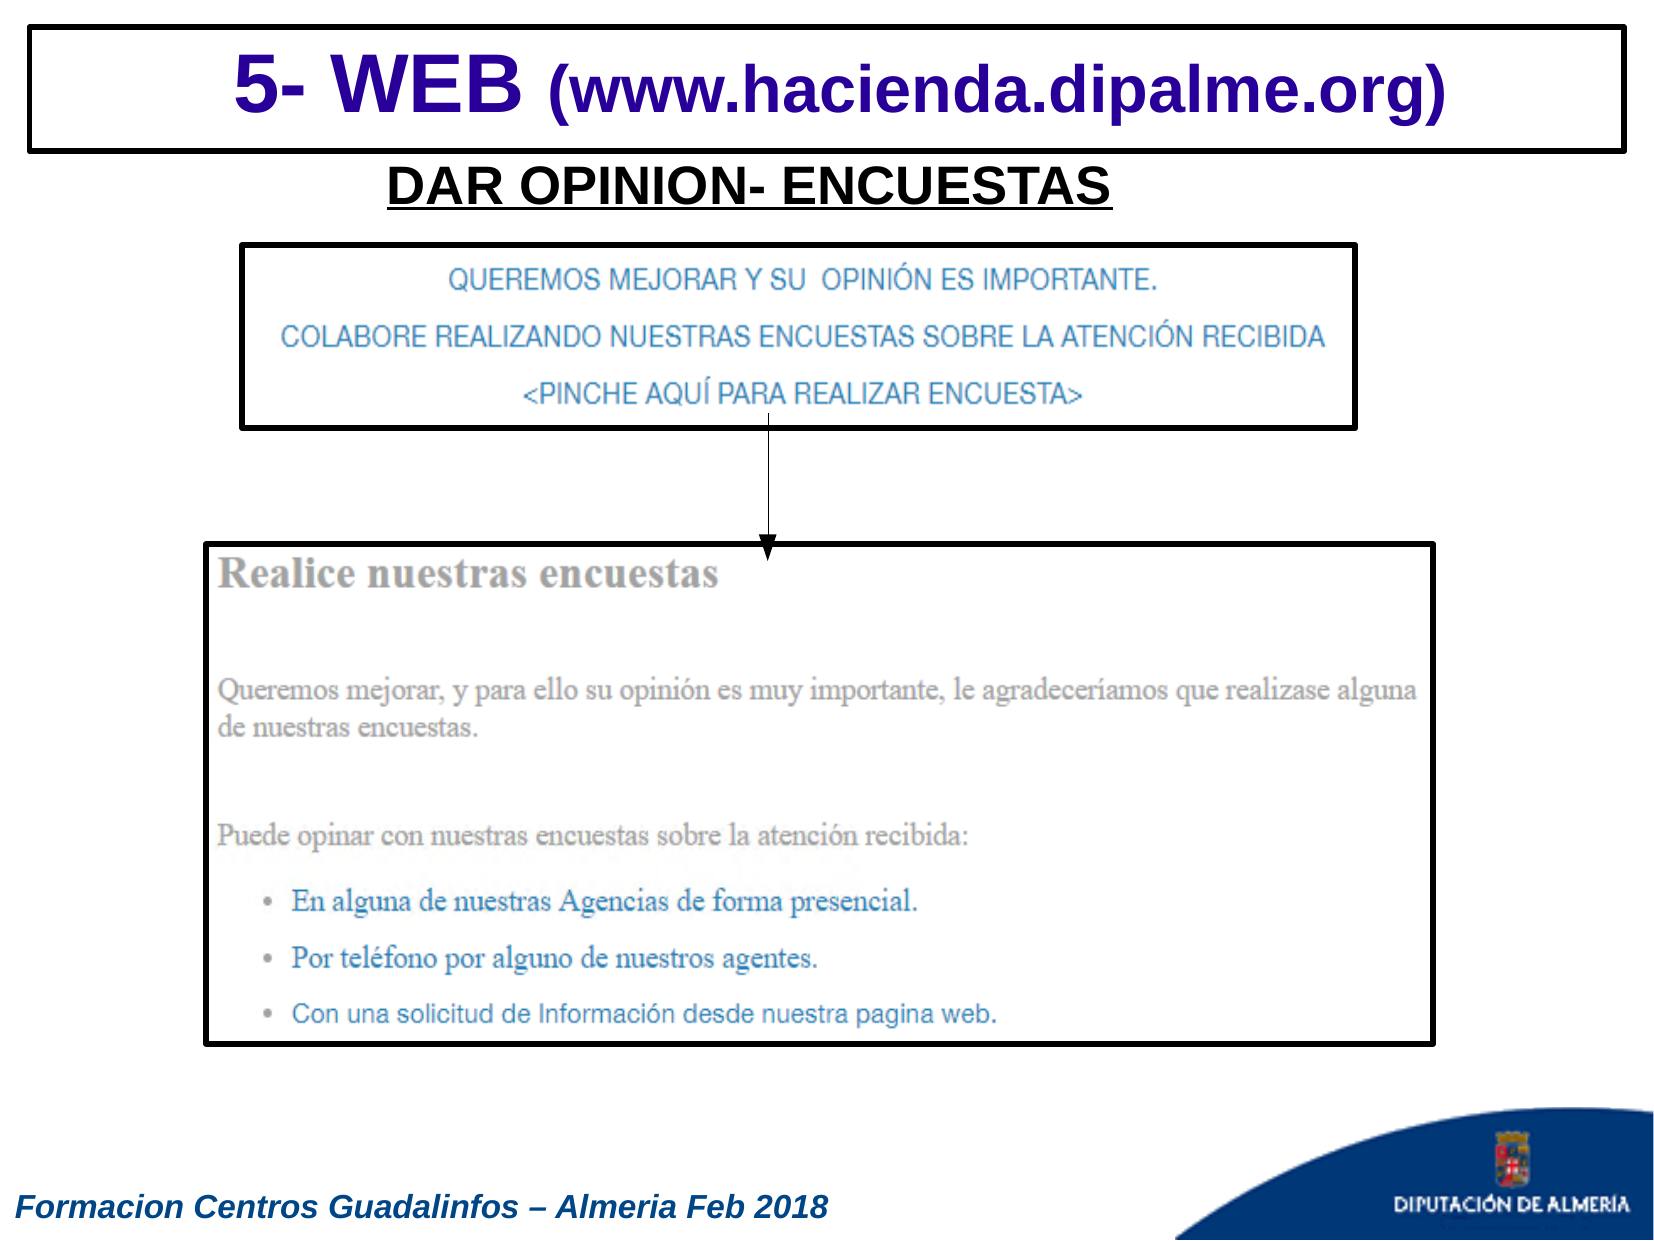

5- WEB (www.hacienda.dipalme.org)
DAR OPINION- ENCUESTAS
Formacion Centros Guadalinfos – Almeria Feb 2018